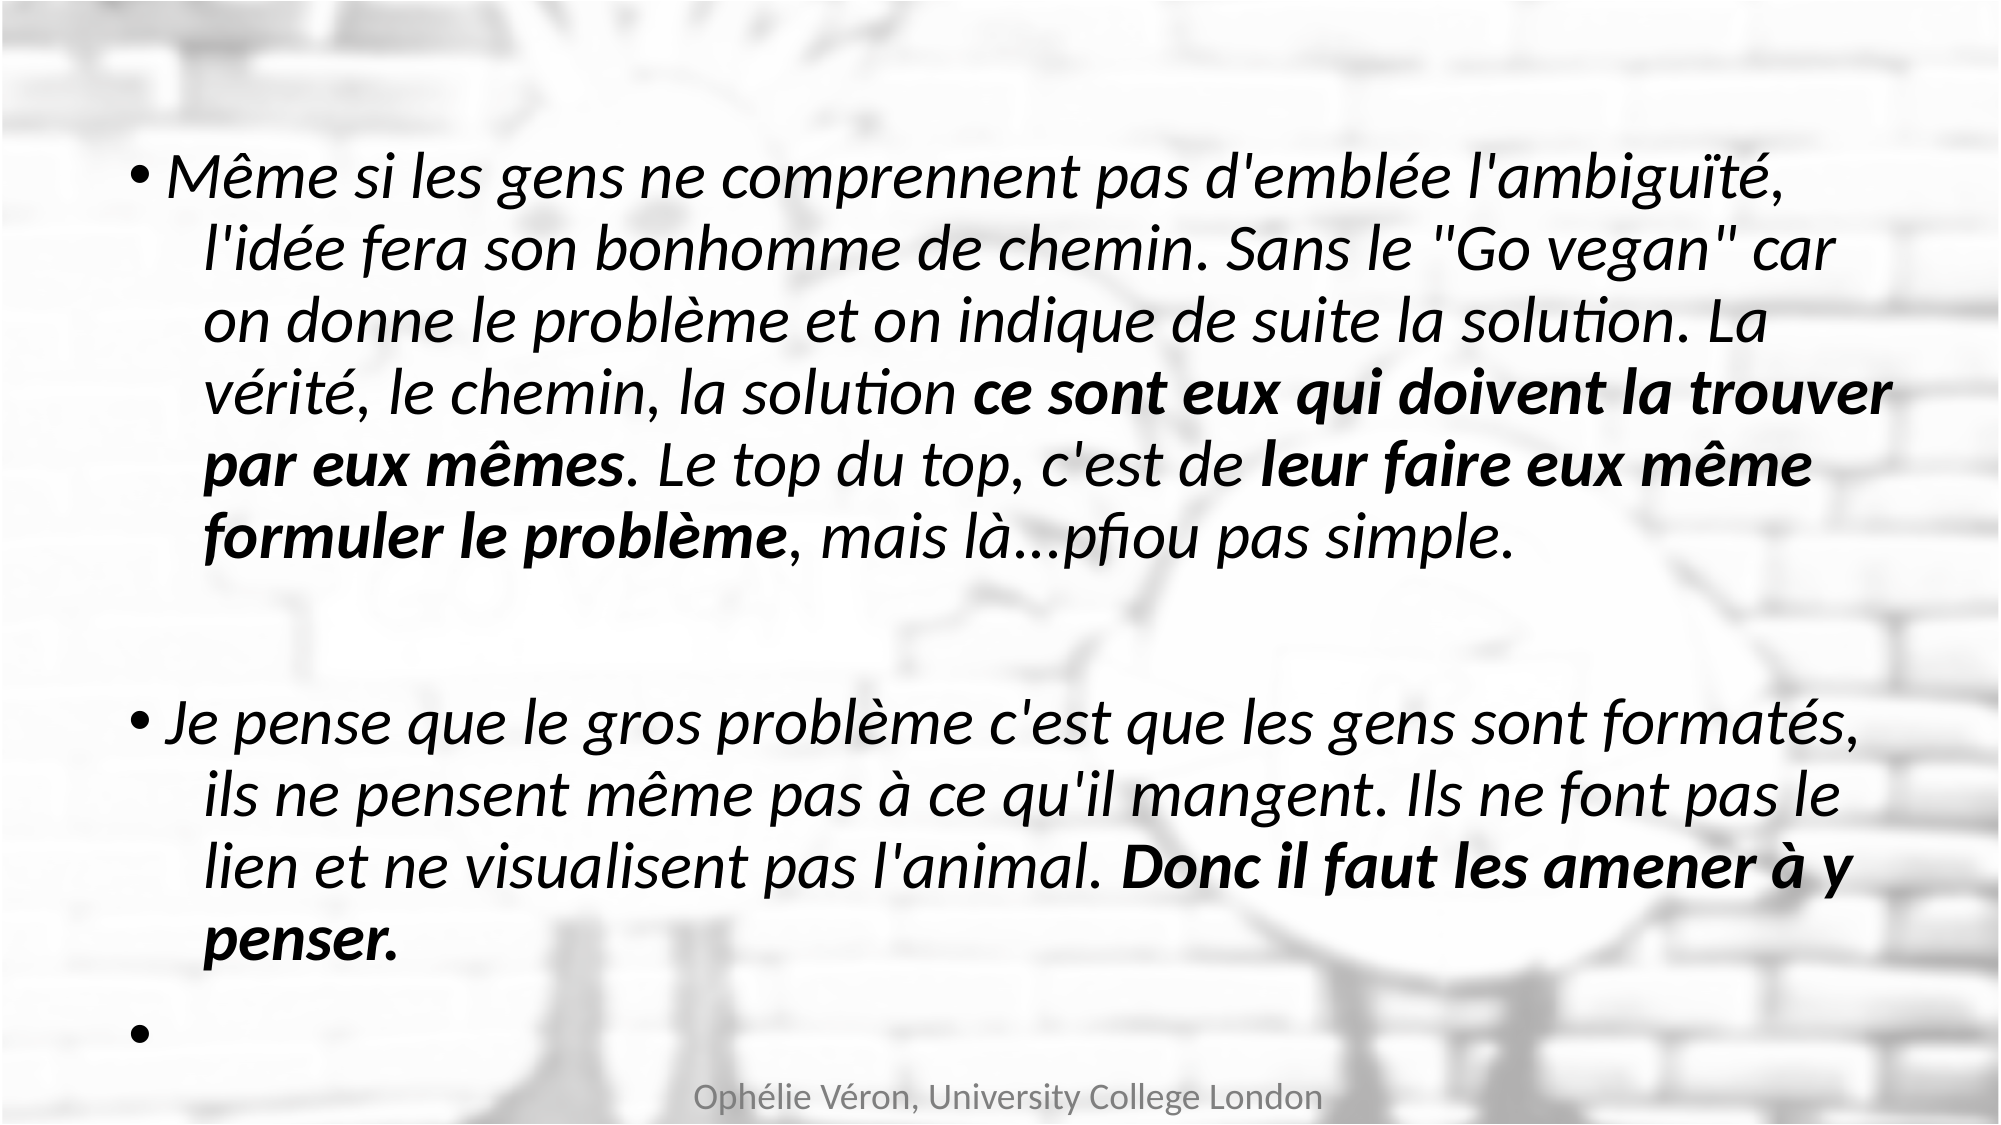

# Même si les gens ne comprennent pas d'emblée l'ambiguïté, l'idée fera son bonhomme de chemin. Sans le "Go vegan" car on donne le problème et on indique de suite la solution. La vérité, le chemin, la solution ce sont eux qui doivent la trouver par eux mêmes. Le top du top, c'est de leur faire eux même formuler le problème, mais là...pfiou pas simple.
Je pense que le gros problème c'est que les gens sont formatés, ils ne pensent même pas à ce qu'il mangent. Ils ne font pas le lien et ne visualisent pas l'animal. Donc il faut les amener à y penser.
Ophélie Véron, University College London